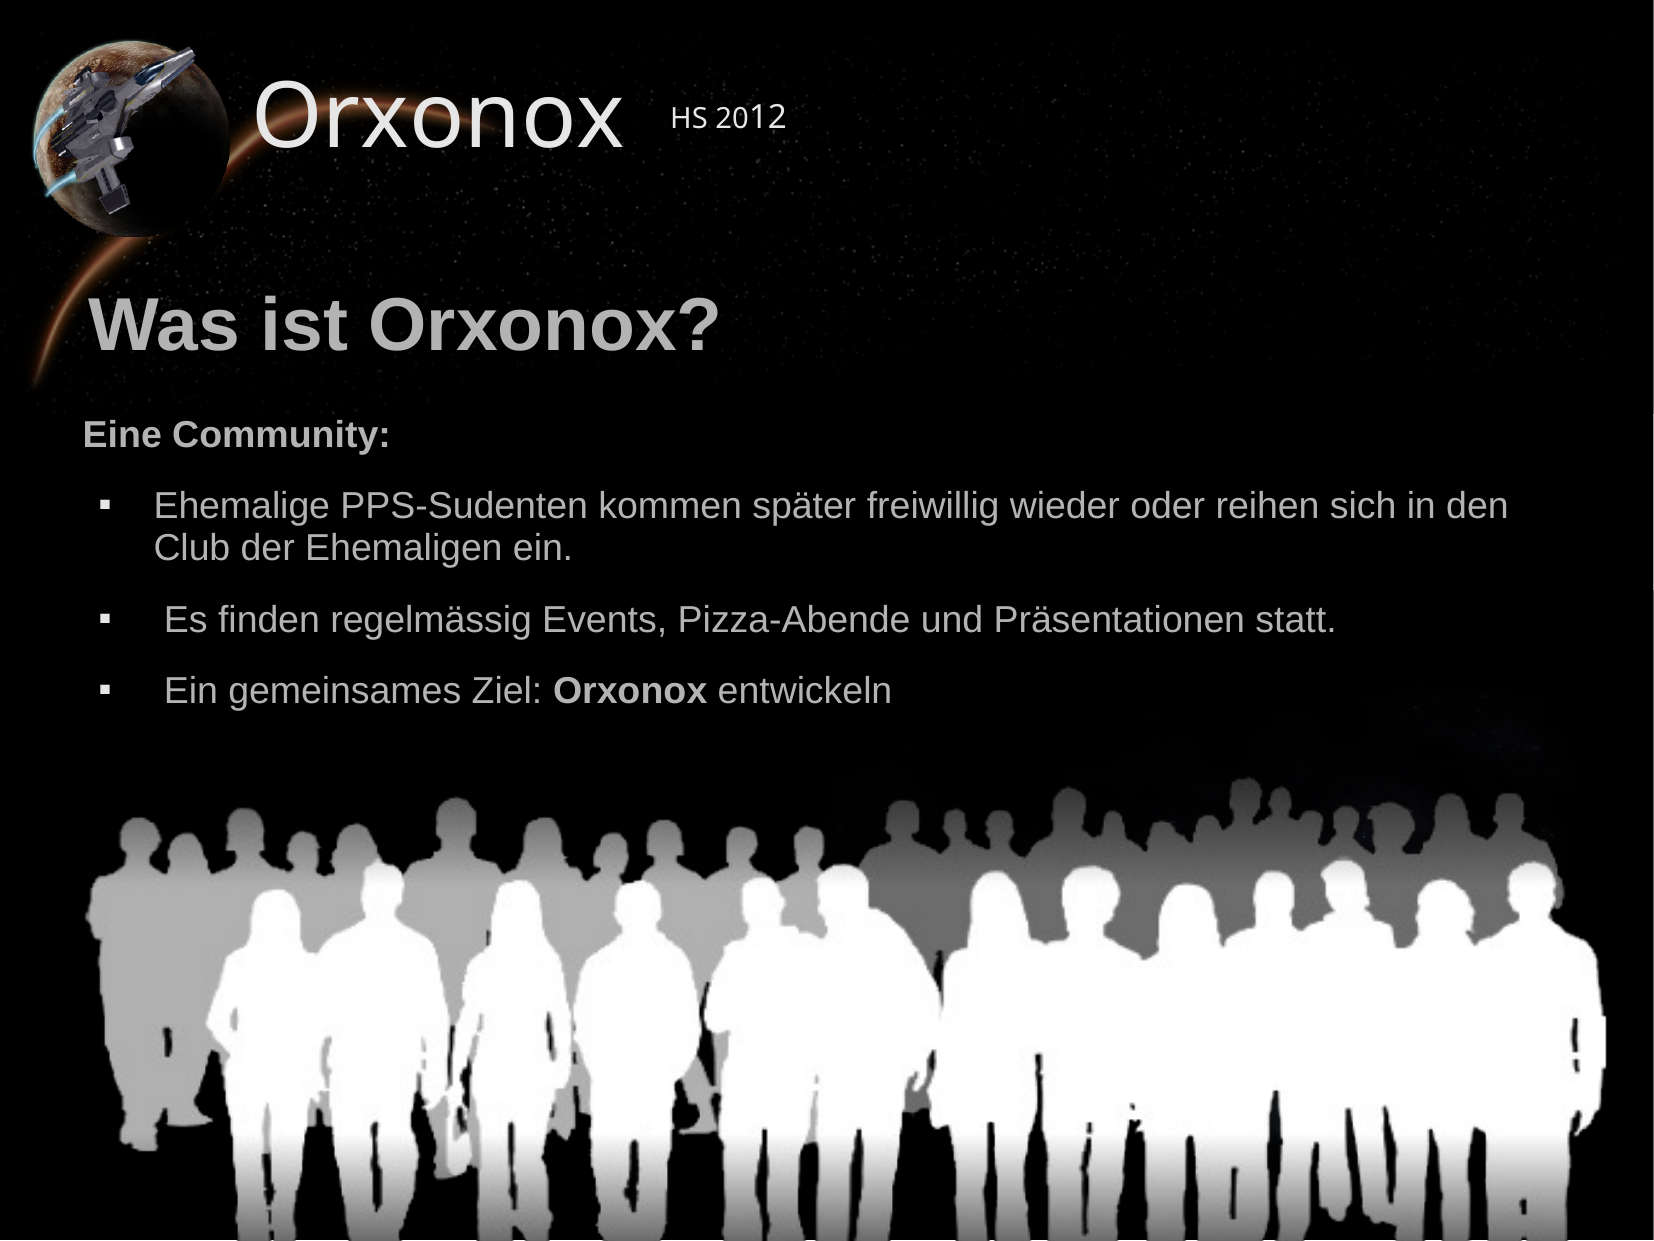

# Was ist Orxonox?
Eine Community:
Ehemalige PPS-Sudenten kommen später freiwillig wieder oder reihen sich in den Club der Ehemaligen ein.
 Es finden regelmässig Events, Pizza-Abende und Präsentationen statt.
 Ein gemeinsames Ziel: Orxonox entwickeln